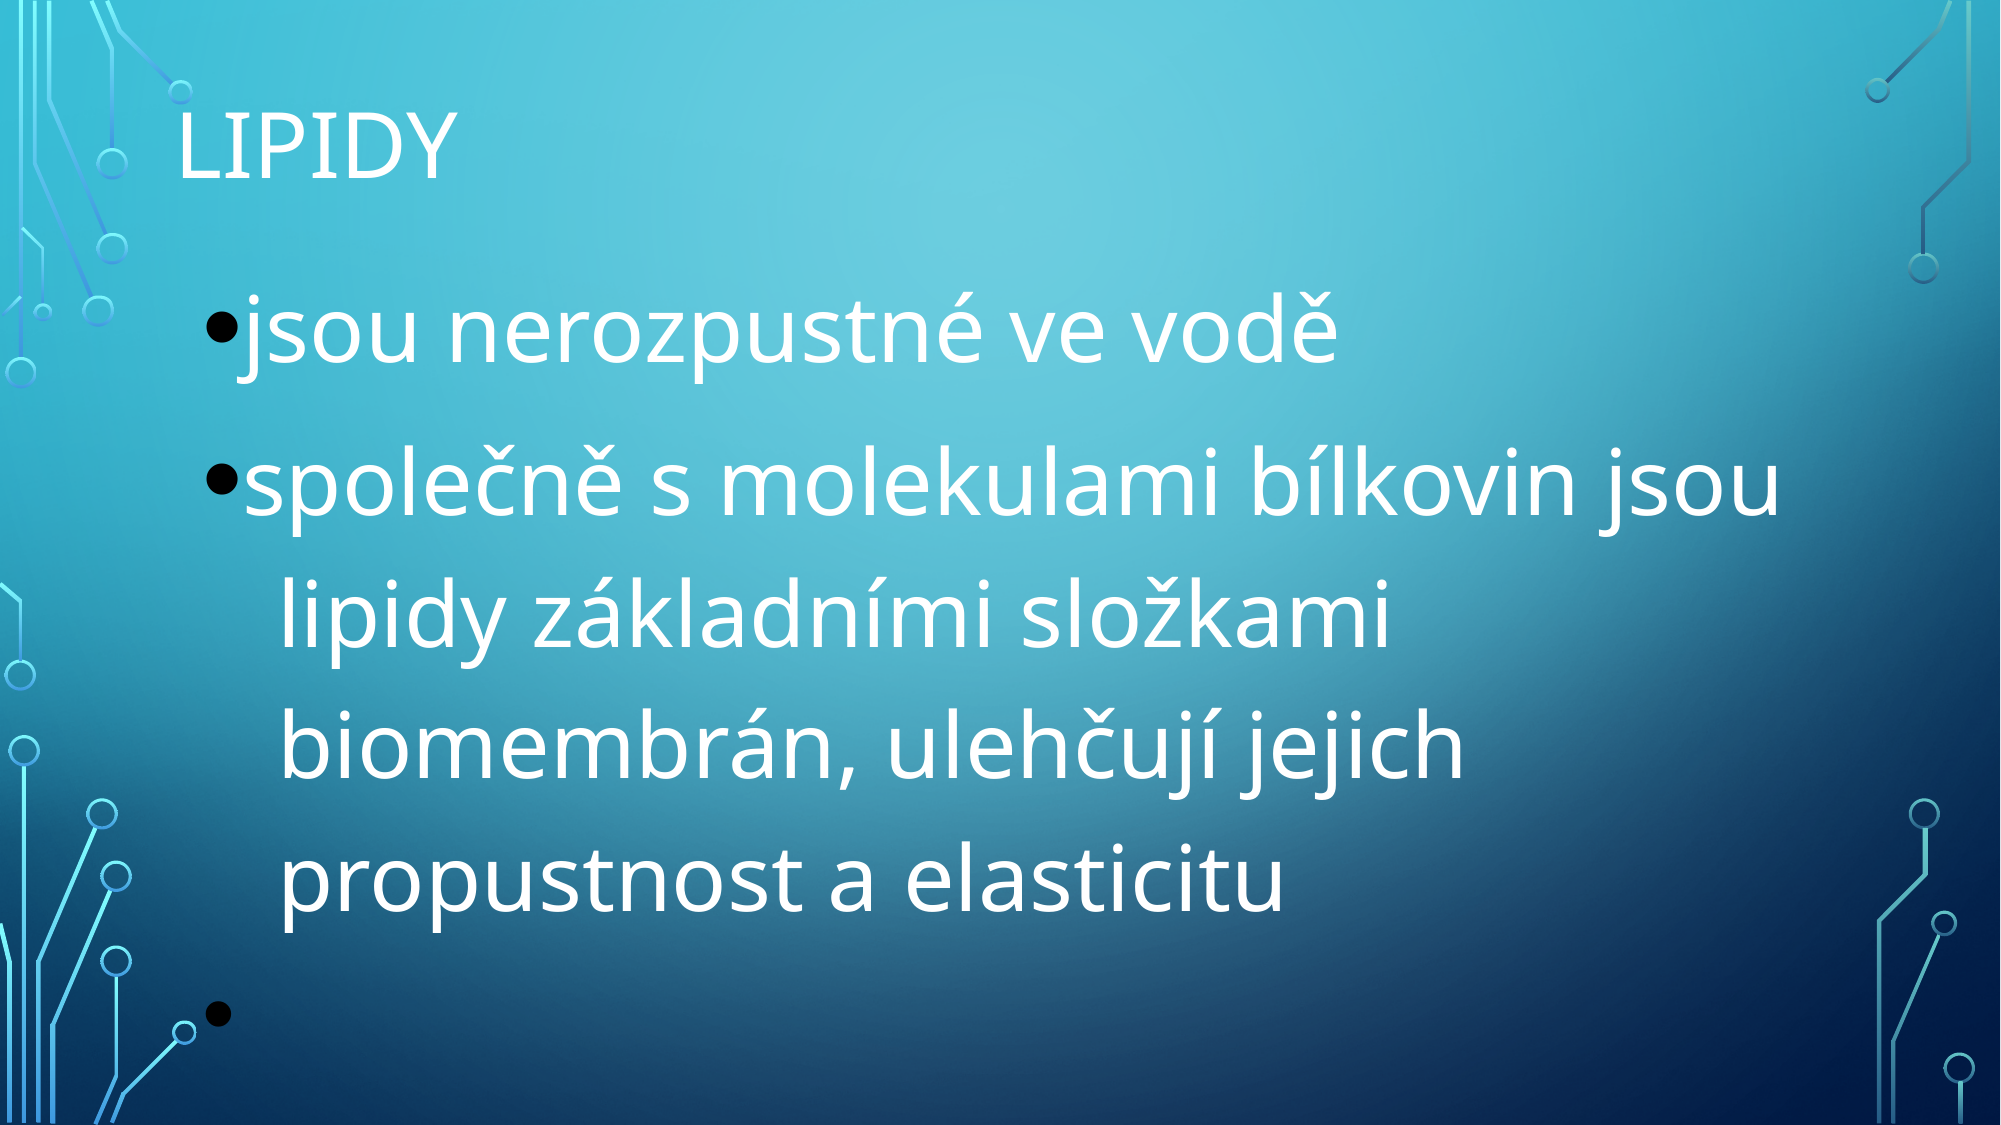

# lipidy
­jsou nerozpustné ve vodě
společně s molekulami bílkovin jsou lipidy základními složkami biomembrán, ulehčují jejich propustnost a elasticitu